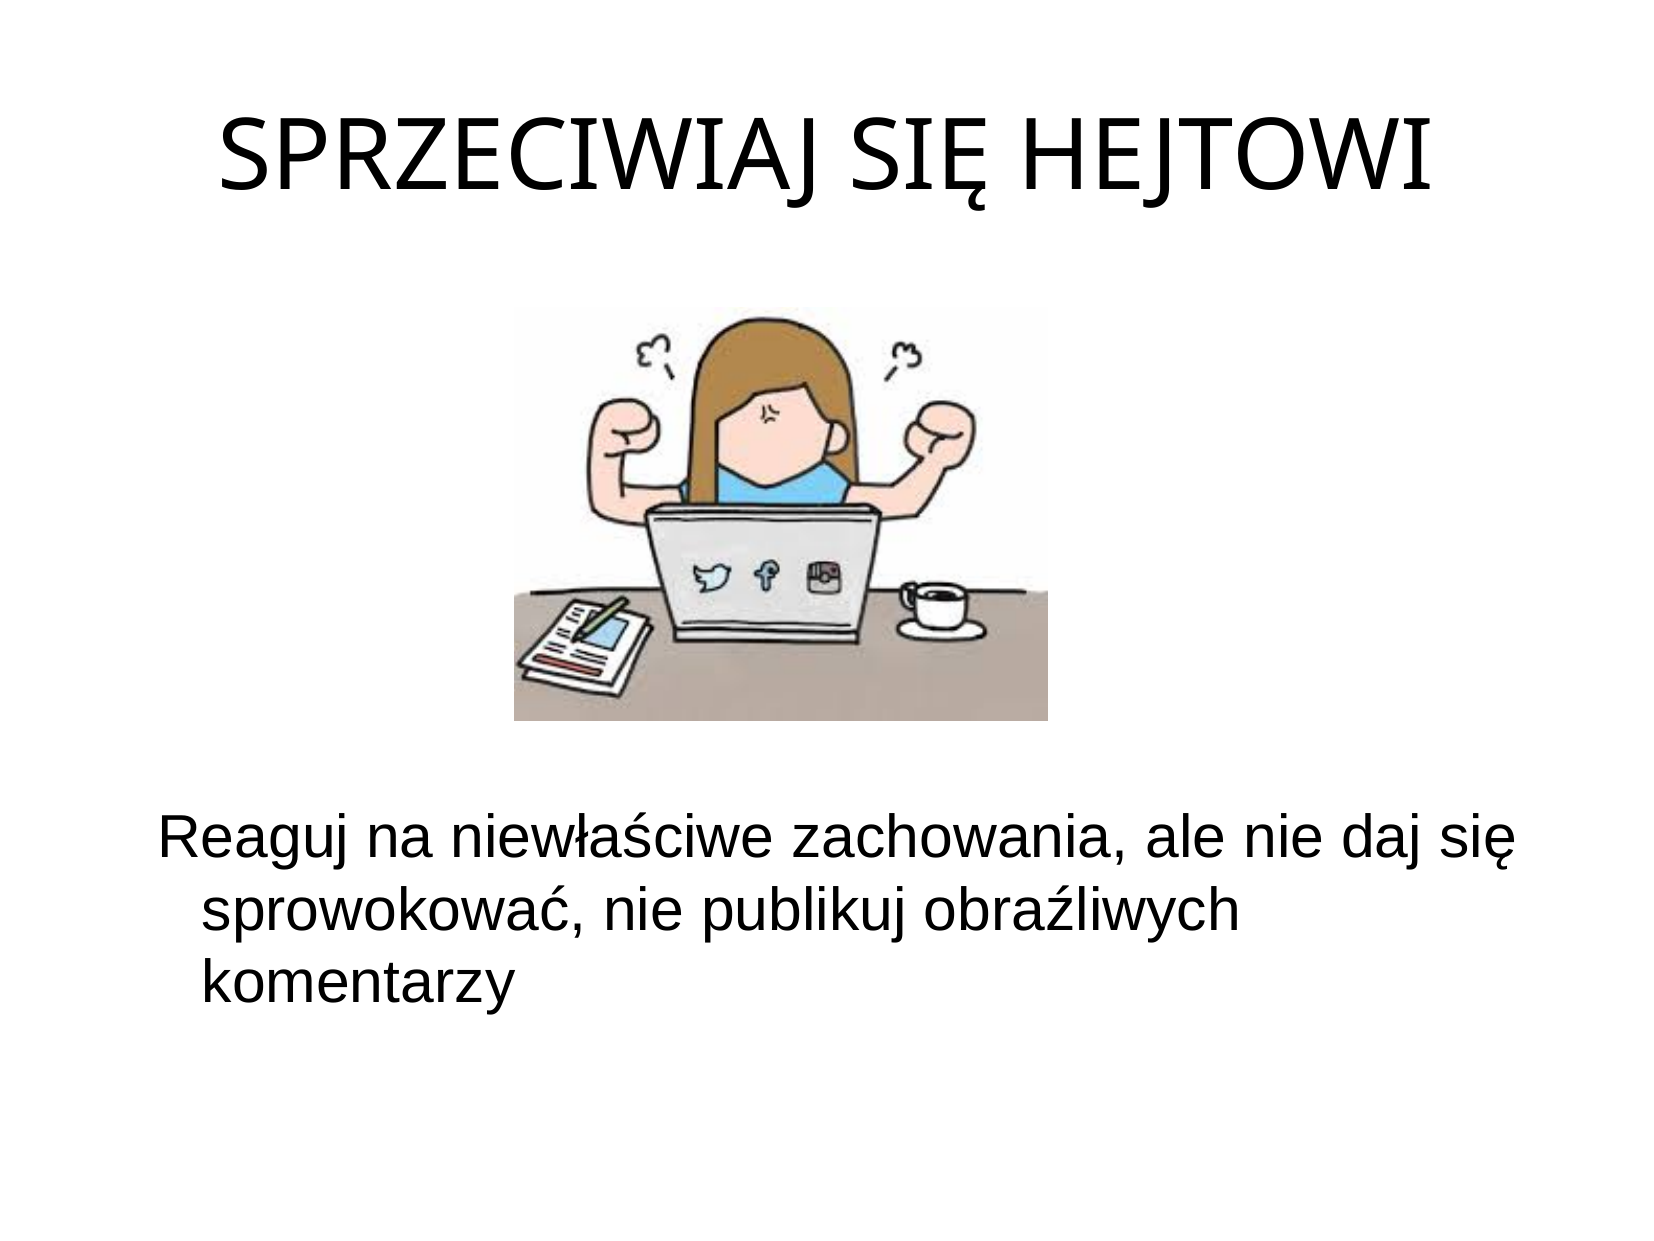

# SPRZECIWIAJ SIĘ HEJTOWI
Reaguj na niewłaściwe zachowania, ale nie daj się sprowokować, nie publikuj obraźliwych komentarzy